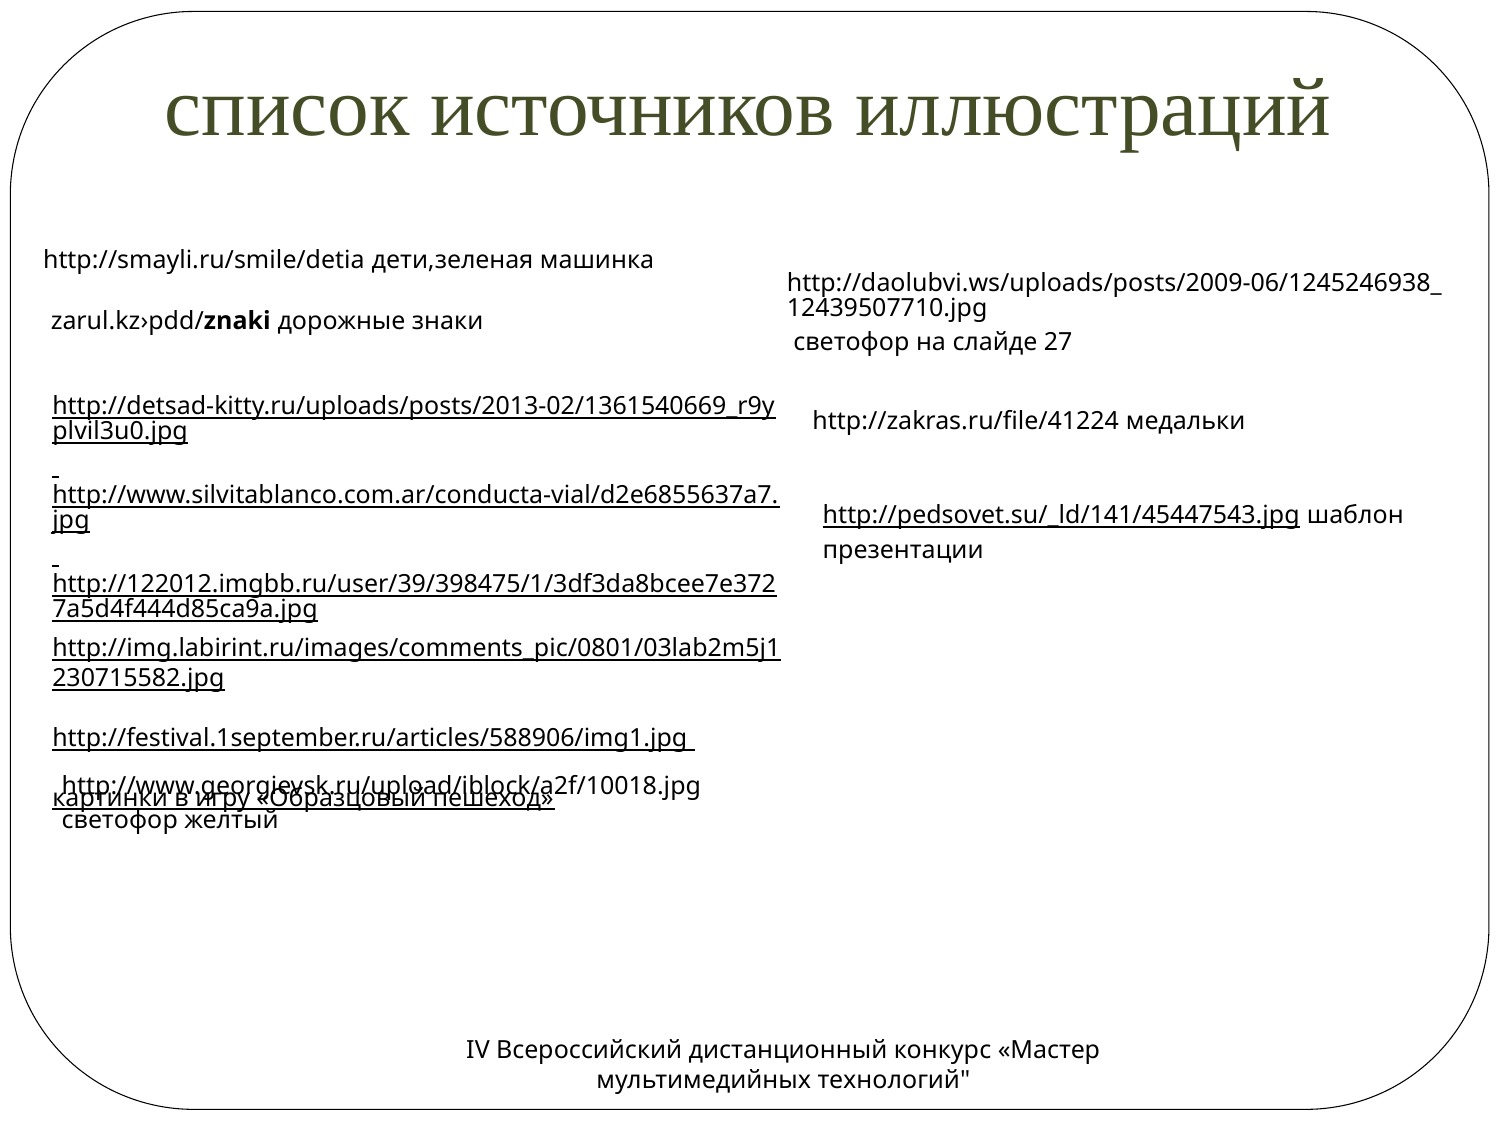

# список источников иллюстраций
http://smayli.ru/smile/detia дети,зеленая машинка
http://daolubvi.ws/uploads/posts/2009-06/1245246938_12439507710.jpg светофор на слайде 27
zarul.kz›pdd/znaki дорожные знаки
http://detsad-kitty.ru/uploads/posts/2013-02/1361540669_r9yplvil3u0.jpg http://www.silvitablanco.com.ar/conducta-vial/d2e6855637a7.jpg http://122012.imgbb.ru/user/39/398475/1/3df3da8bcee7e3727a5d4f444d85ca9a.jpg
http://img.labirint.ru/images/comments_pic/0801/03lab2m5j1230715582.jpg
http://festival.1september.ru/articles/588906/img1.jpg
картинки в игру «Образцовый пешеход»
http://zakras.ru/file/41224 медальки
http://pedsovet.su/_ld/141/45447543.jpg шаблон презентации
http://www.georgievsk.ru/upload/iblock/a2f/10018.jpg светофор желтый
IV Всероссийский дистанционный конкурс «Мастер мультимедийных технологий"